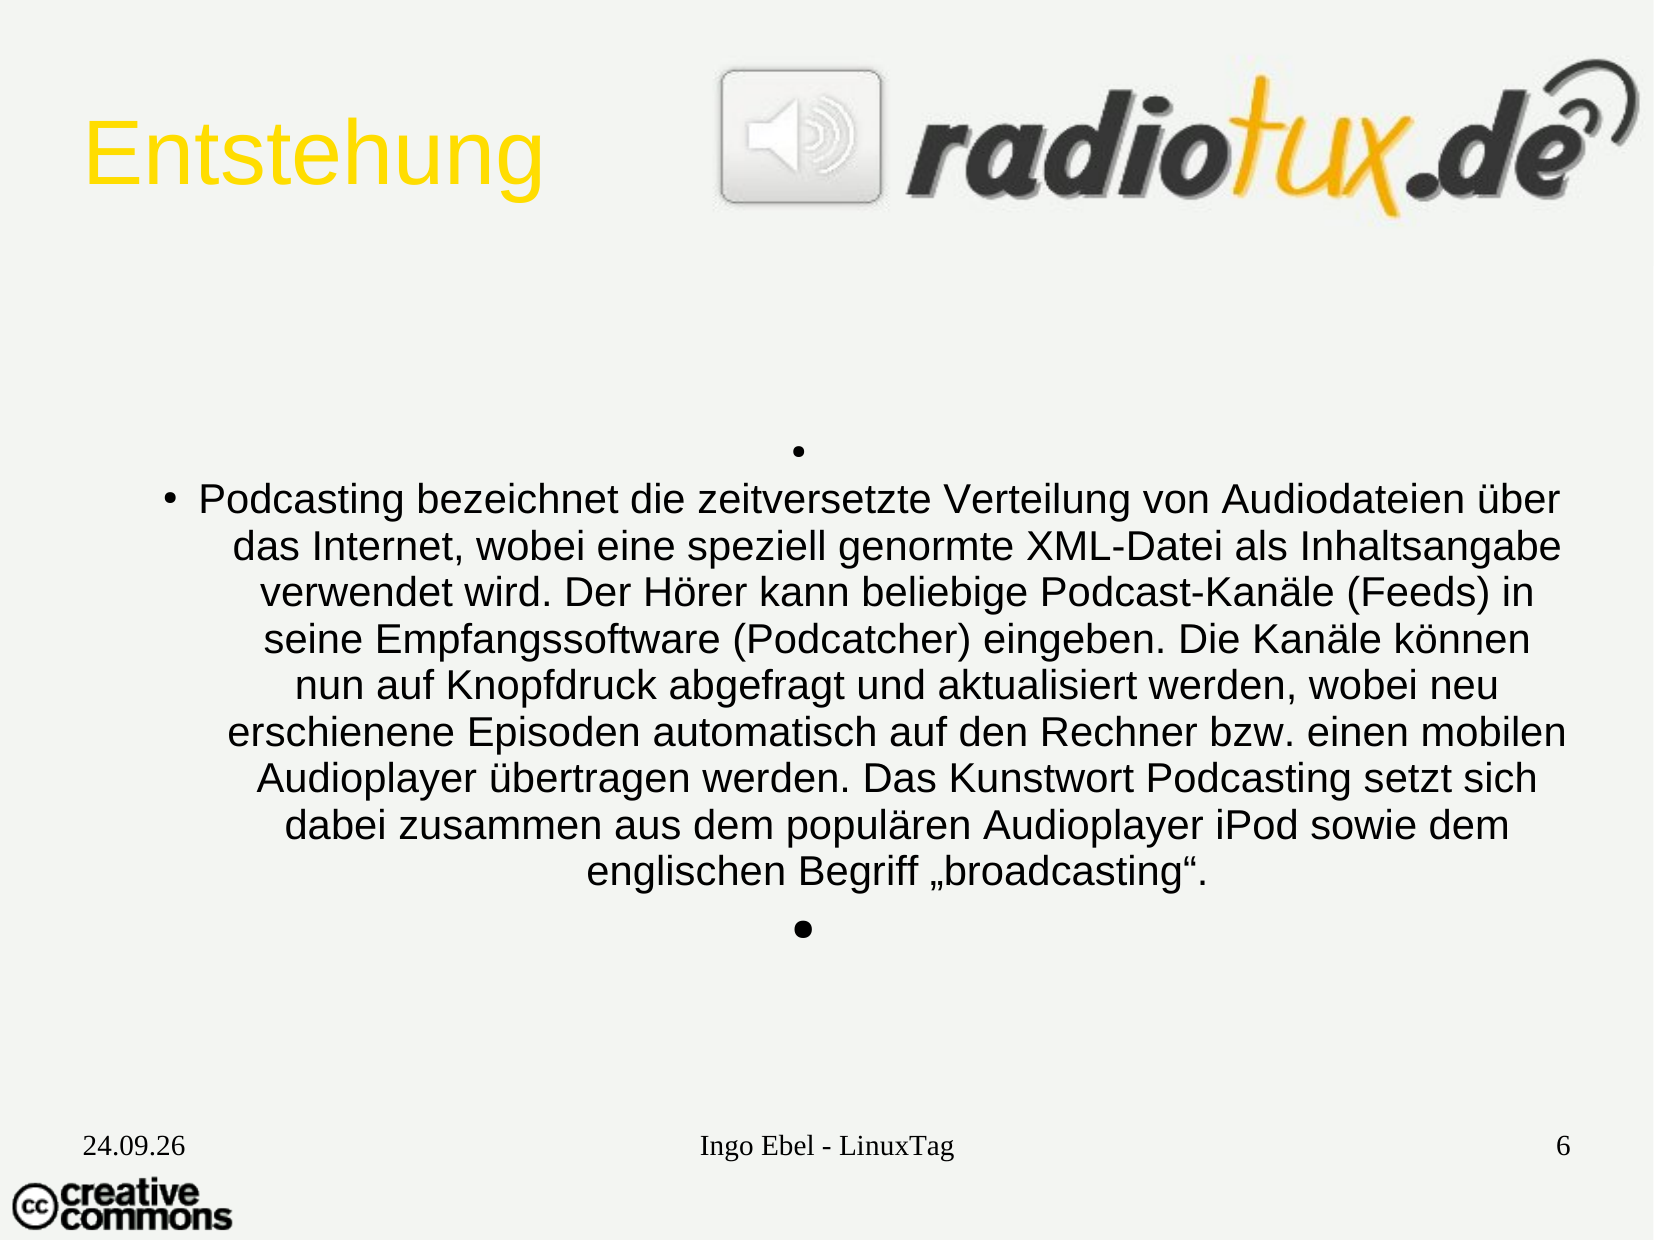

# Entstehung
Podcasting bezeichnet die zeitversetzte Verteilung von Audiodateien über das Internet, wobei eine speziell genormte XML-Datei als Inhaltsangabe verwendet wird. Der Hörer kann beliebige Podcast-Kanäle (Feeds) in seine Empfangssoftware (Podcatcher) eingeben. Die Kanäle können nun auf Knopfdruck abgefragt und aktualisiert werden, wobei neu erschienene Episoden automatisch auf den Rechner bzw. einen mobilen Audioplayer übertragen werden. Das Kunstwort Podcasting setzt sich dabei zusammen aus dem populären Audioplayer iPod sowie dem englischen Begriff „broadcasting“.
Ingo Ebel - LinuxTag
6